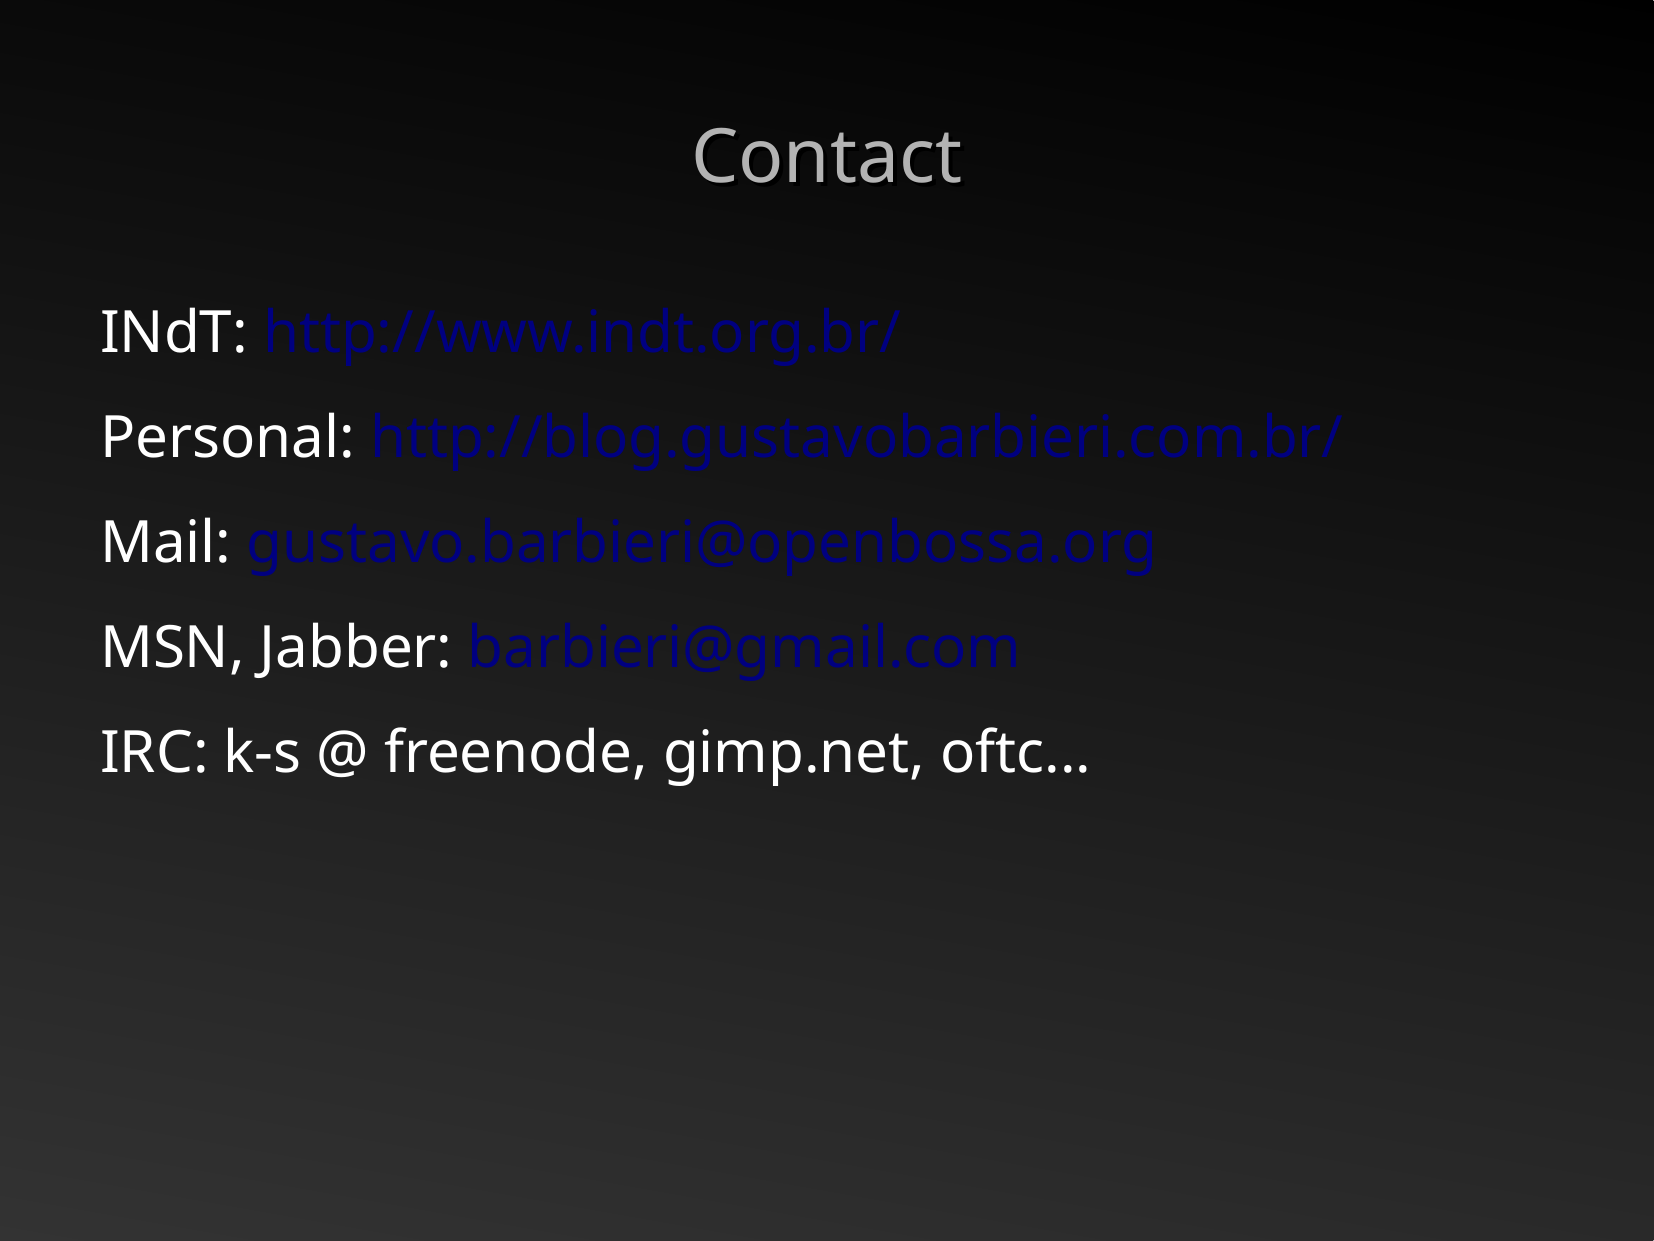

# Contact
INdT: http://www.indt.org.br/
Personal: http://blog.gustavobarbieri.com.br/
Mail: gustavo.barbieri@openbossa.org
MSN, Jabber: barbieri@gmail.com
IRC: k-s @ freenode, gimp.net, oftc...